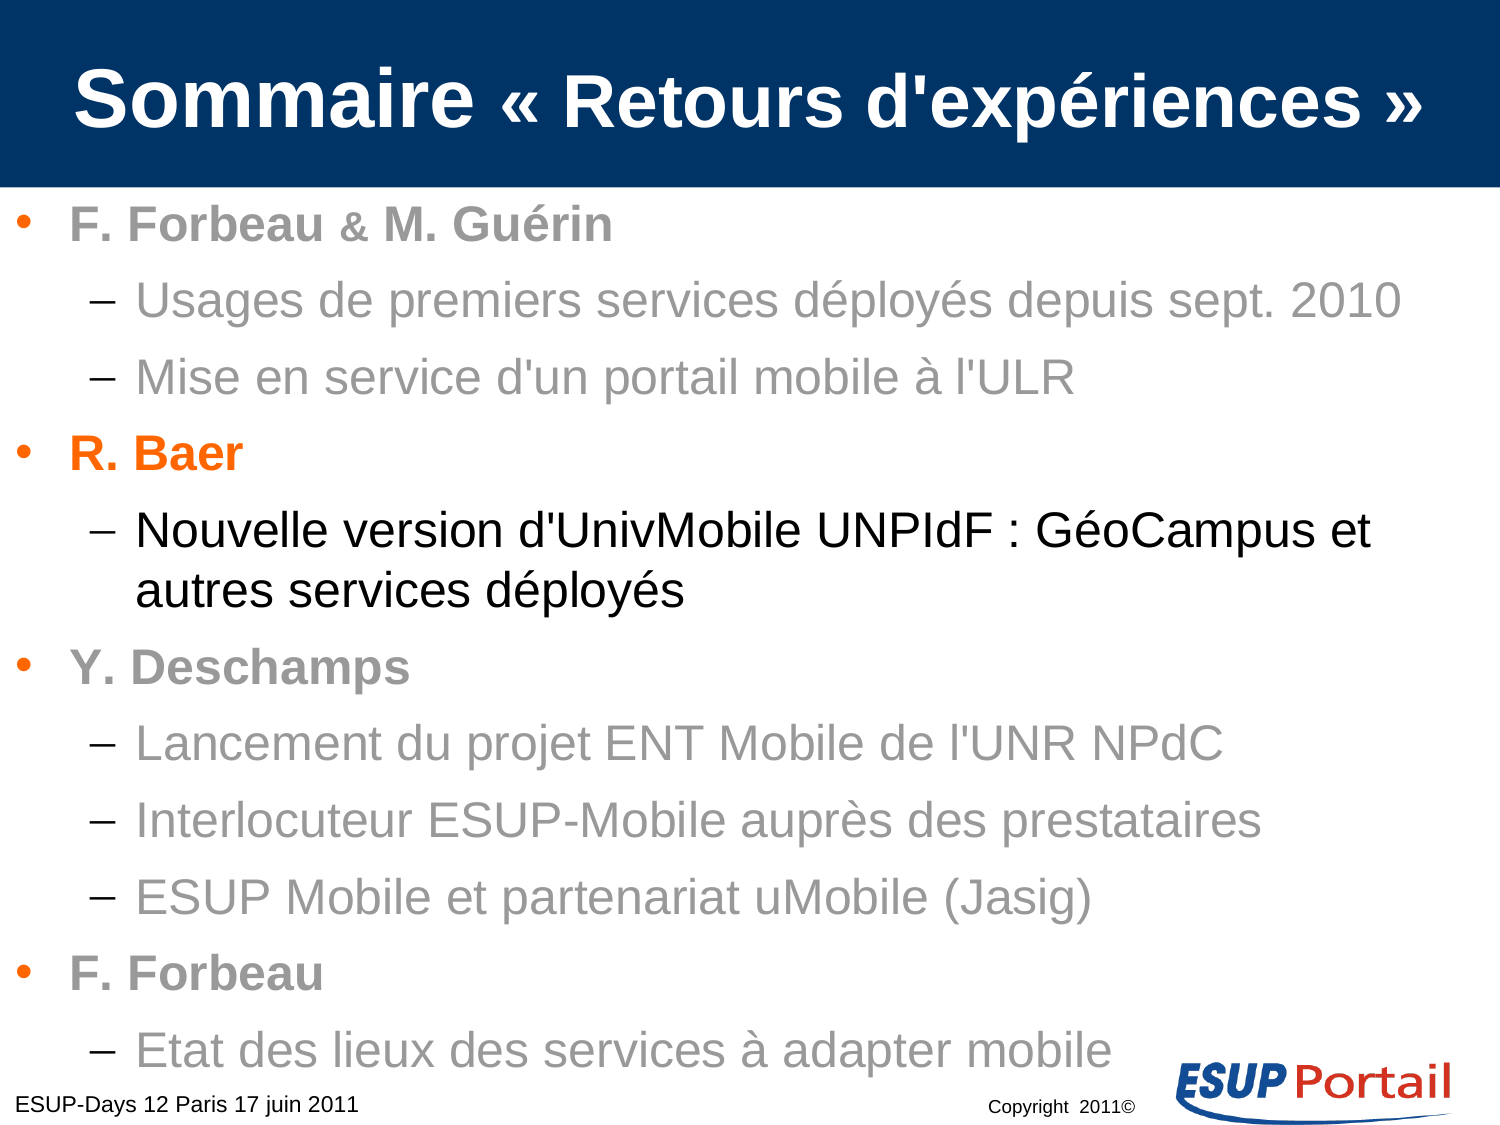

Sommaire « Retours d'expériences »
F. Forbeau & M. Guérin
Usages de premiers services déployés depuis sept. 2010
Mise en service d'un portail mobile à l'ULR
R. Baer
Nouvelle version d'UnivMobile UNPIdF : GéoCampus et autres services déployés
Y. Deschamps
Lancement du projet ENT Mobile de l'UNR NPdC
Interlocuteur ESUP-Mobile auprès des prestataires
ESUP Mobile et partenariat uMobile (Jasig)
F. Forbeau
Etat des lieux des services à adapter mobile
ESUP-Days 12 Paris 17 juin 2011